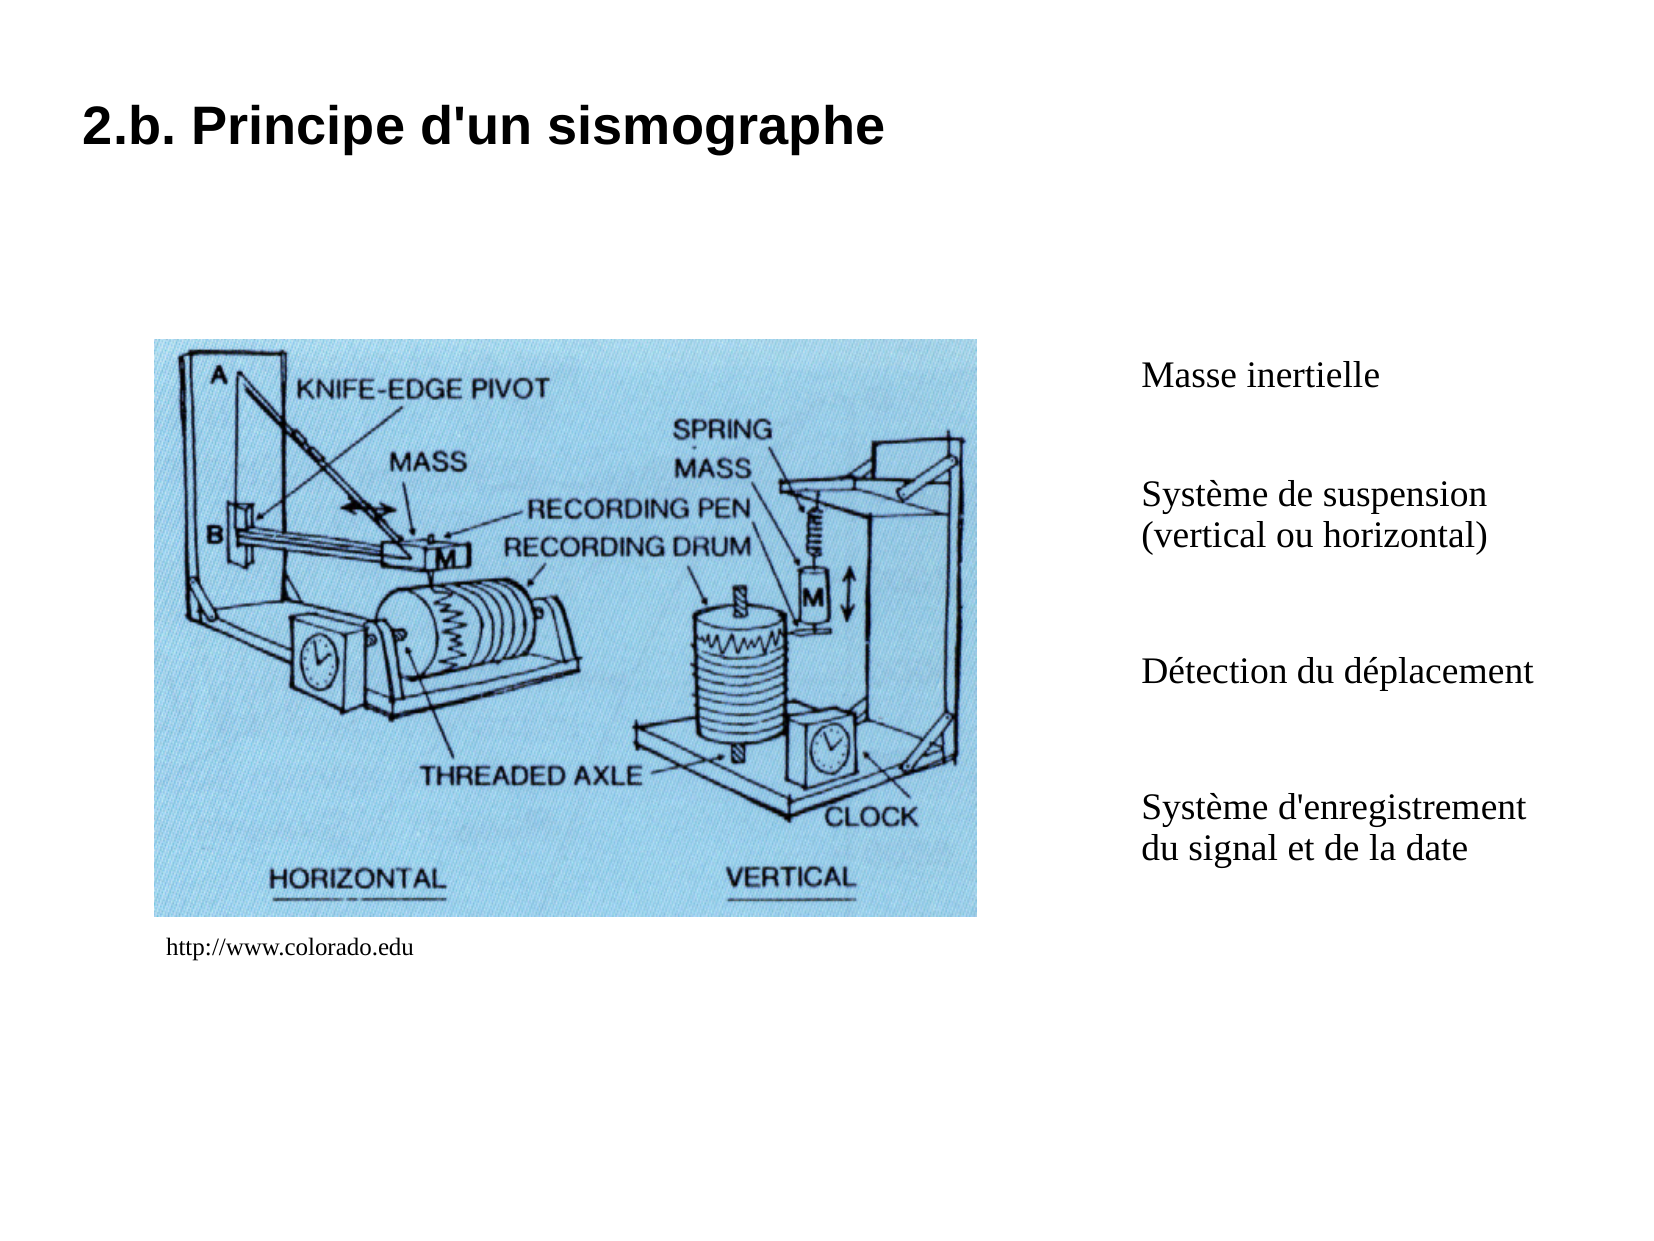

# 2.b. Principe d'un sismographe
Masse inertielle
Système de suspension (vertical ou horizontal)
Détection du déplacement
Système d'enregistrement du signal et de la date
http://www.colorado.edu